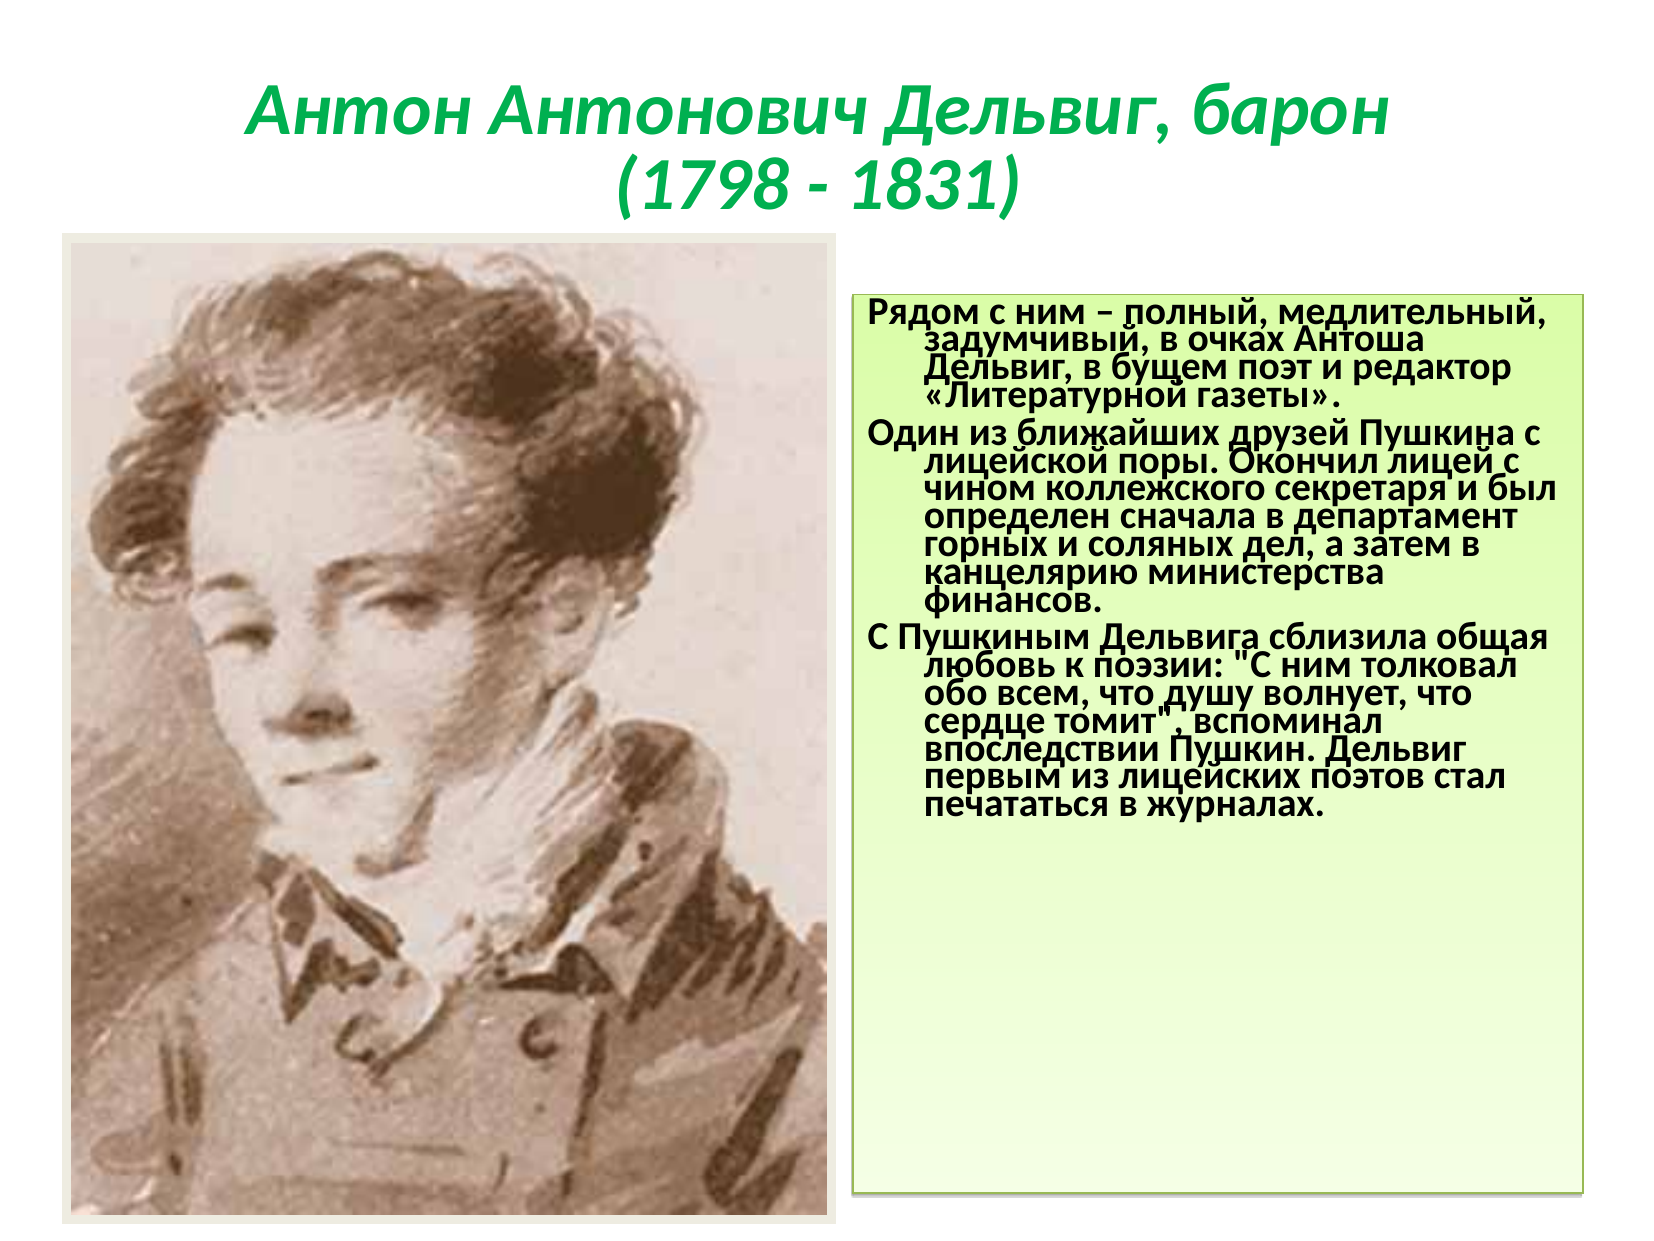

# Антон Антонович Дельвиг, барон (1798 - 1831)
Рядом с ним – полный, медлительный, задумчивый, в очках Антоша Дельвиг, в бущем поэт и редактор «Литературной газеты».
Один из ближайших друзей Пушкина с лицейской поры. Окончил лицей с чином коллежского секретаря и был определен сначала в департамент горных и соляных дел, а затем в канцелярию министерства финансов.
С Пушкиным Дельвига сблизила общая любовь к поэзии: "С ним толковал обо всем, что душу волнует, что сердце томит", вспоминал впоследствии Пушкин. Дельвиг первым из лицейских поэтов стал печататься в журналах.